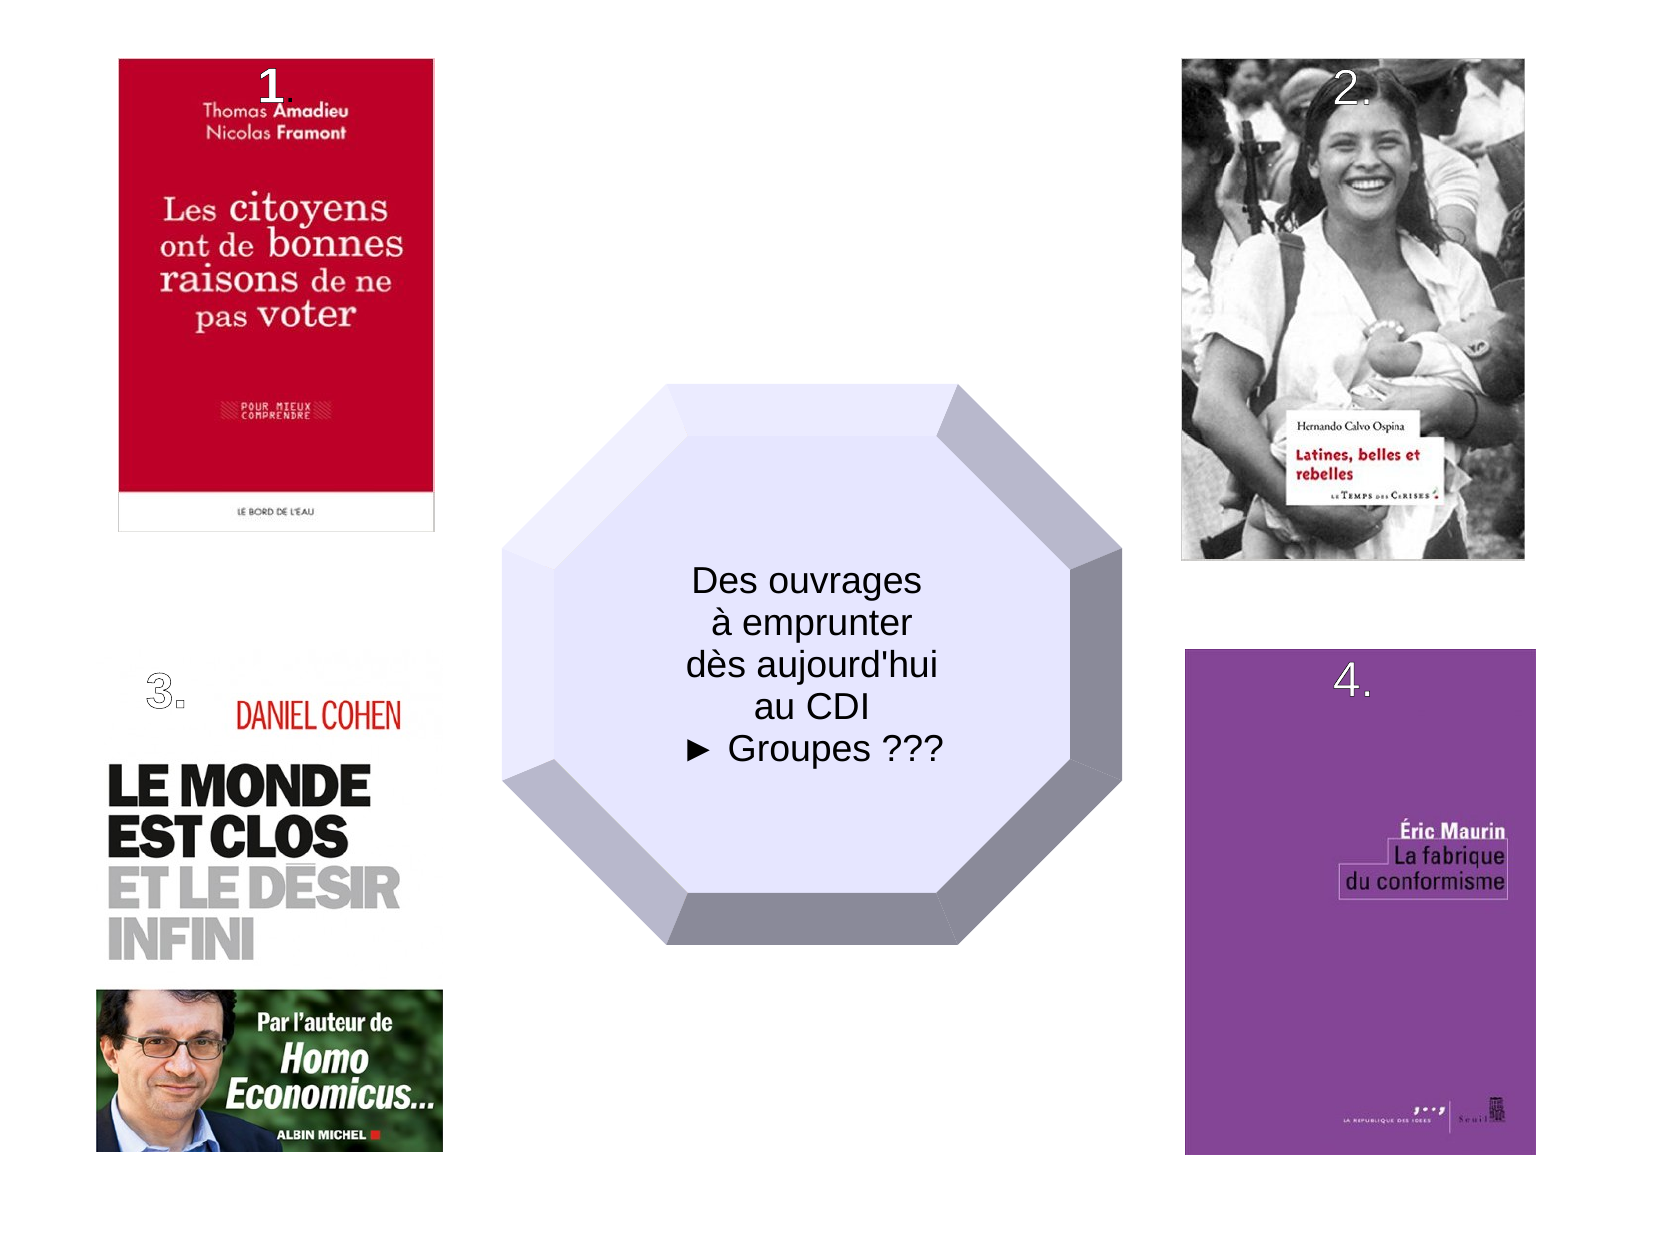

#
1.
2.
Des ouvrages
à emprunter
dès aujourd'hui
au CDI
► Groupes ???
IV.
LES LIVRES
PROPOSES
3.
4.